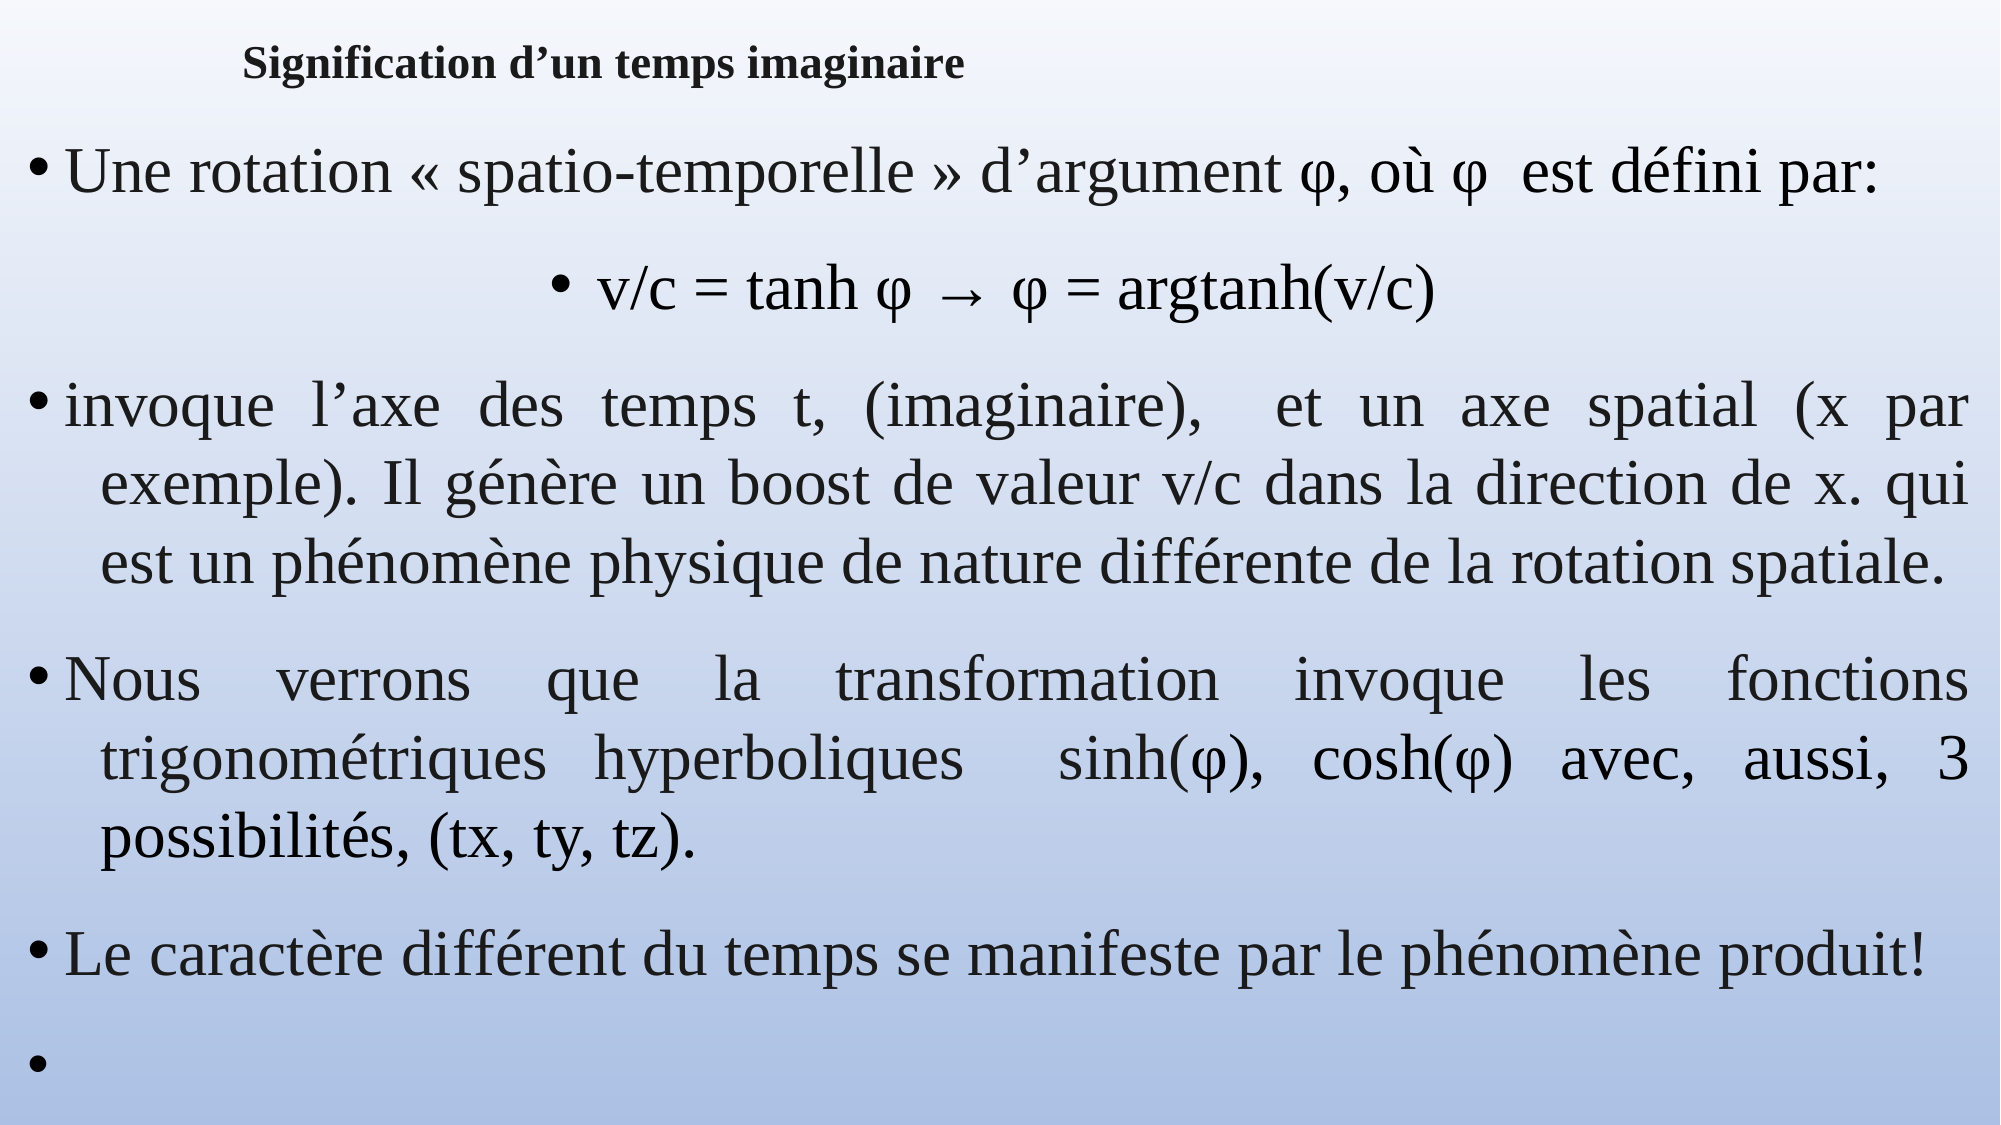

# Signification d’un temps imaginaire
Une rotation « spatio-temporelle » d’argument φ, où φ est défini par:
v/c = tanh φ → φ = argtanh(v/c)
invoque l’axe des temps t, (imaginaire), et un axe spatial (x par exemple). Il génère un boost de valeur v/c dans la direction de x. qui est un phénomène physique de nature différente de la rotation spatiale.
Nous verrons que la transformation invoque les fonctions trigonométriques hyperboliques sinh(φ), cosh(φ) avec, aussi, 3 possibilités, (tx, ty, tz).
Le caractère différent du temps se manifeste par le phénomène produit!